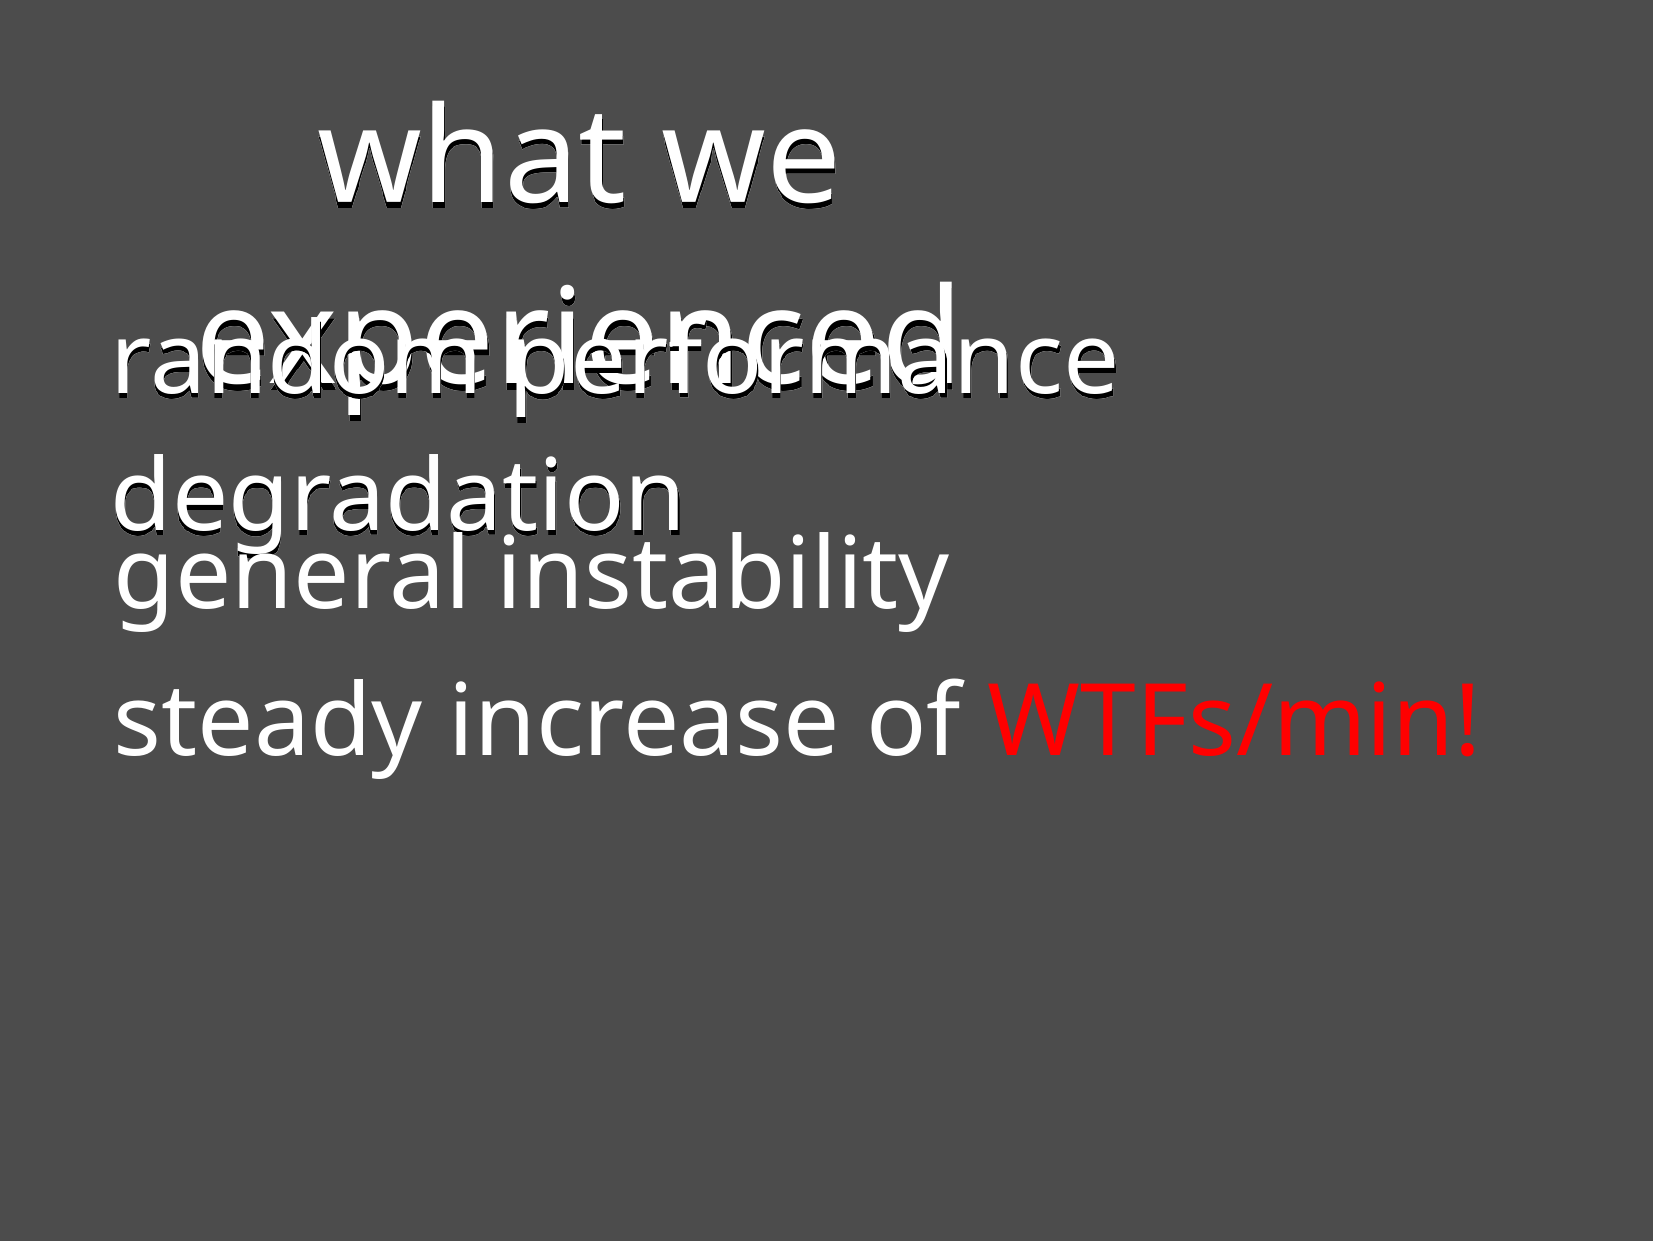

what we experienced
random performance degradation
general instability
steady increase of WTFs/min!